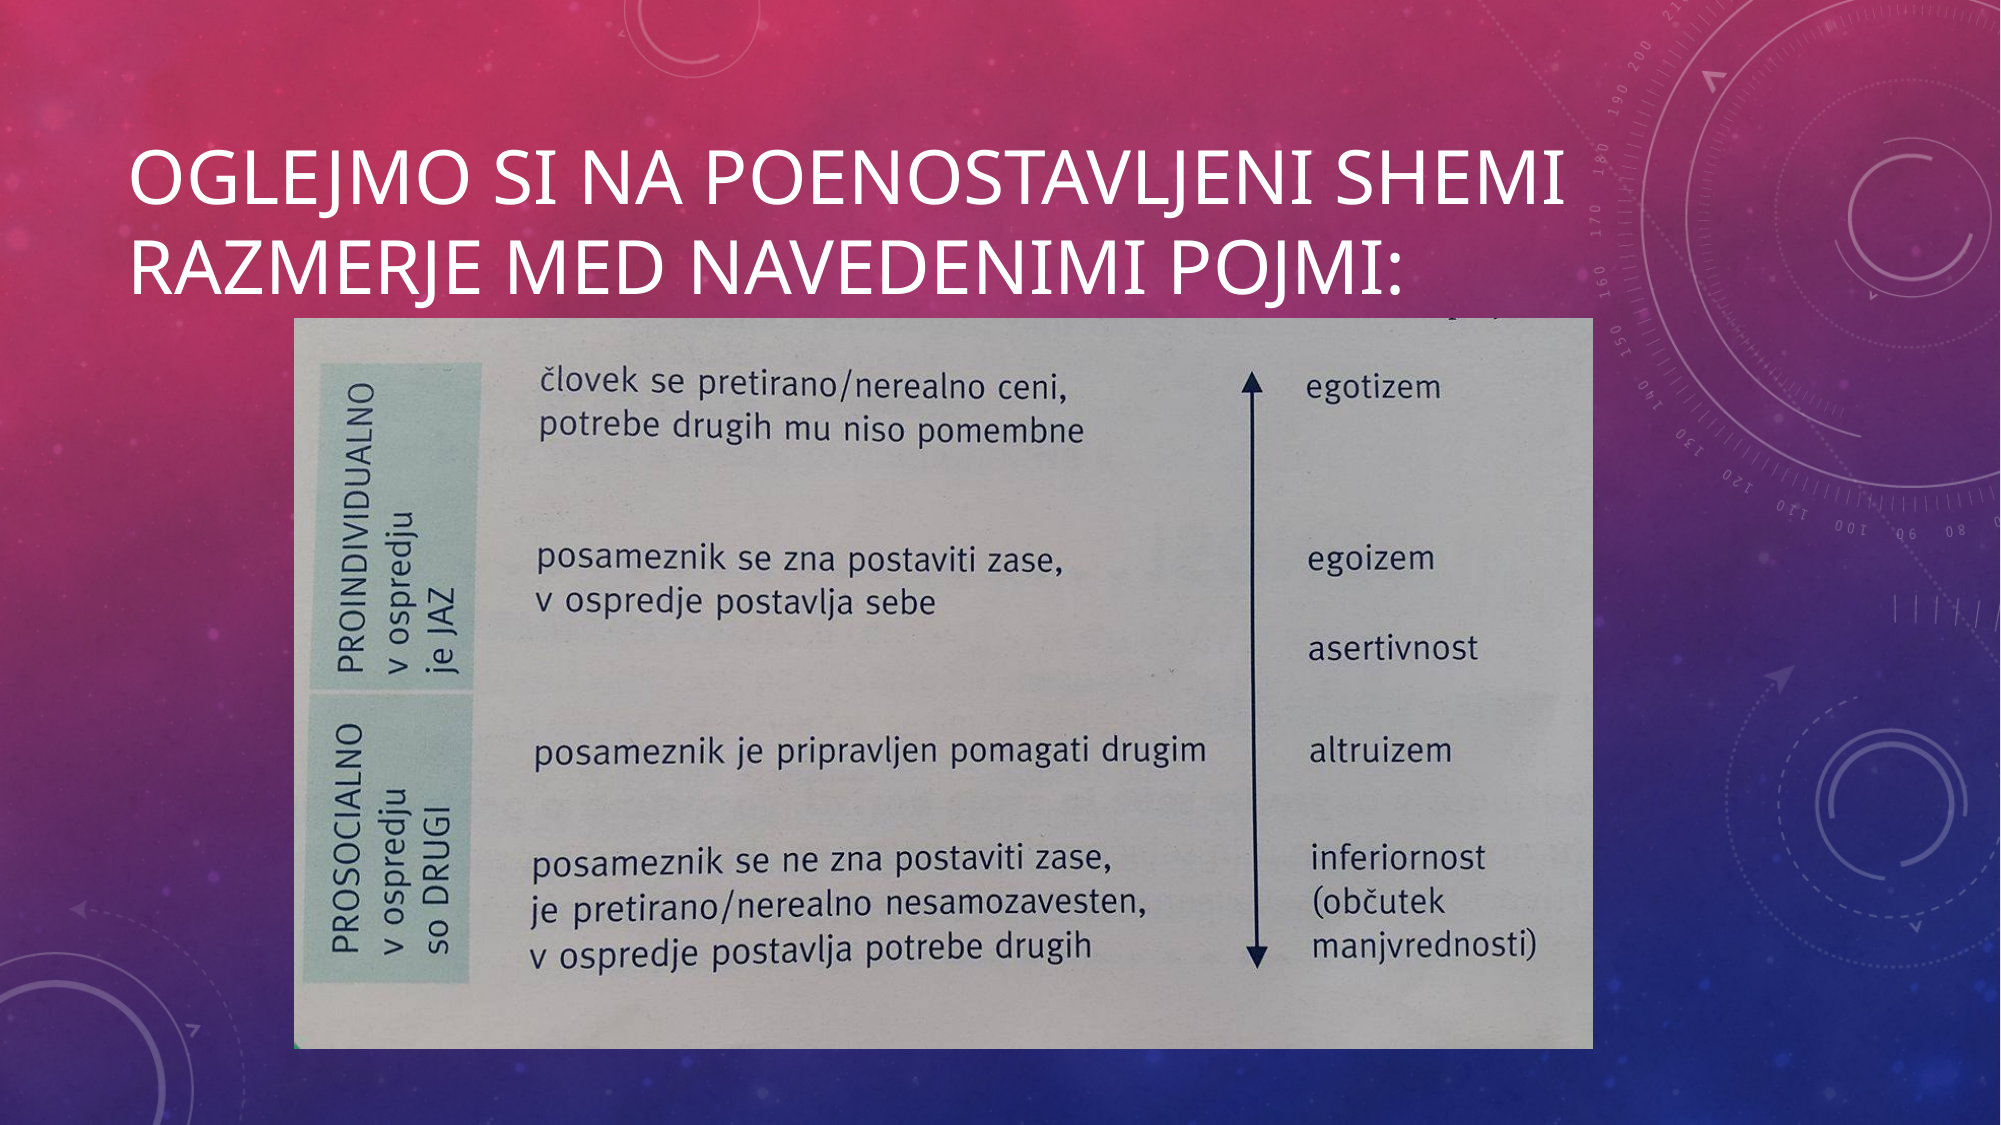

# Oglejmo si na poenostavljeni shemi razmerje med navedenimi pojmi: